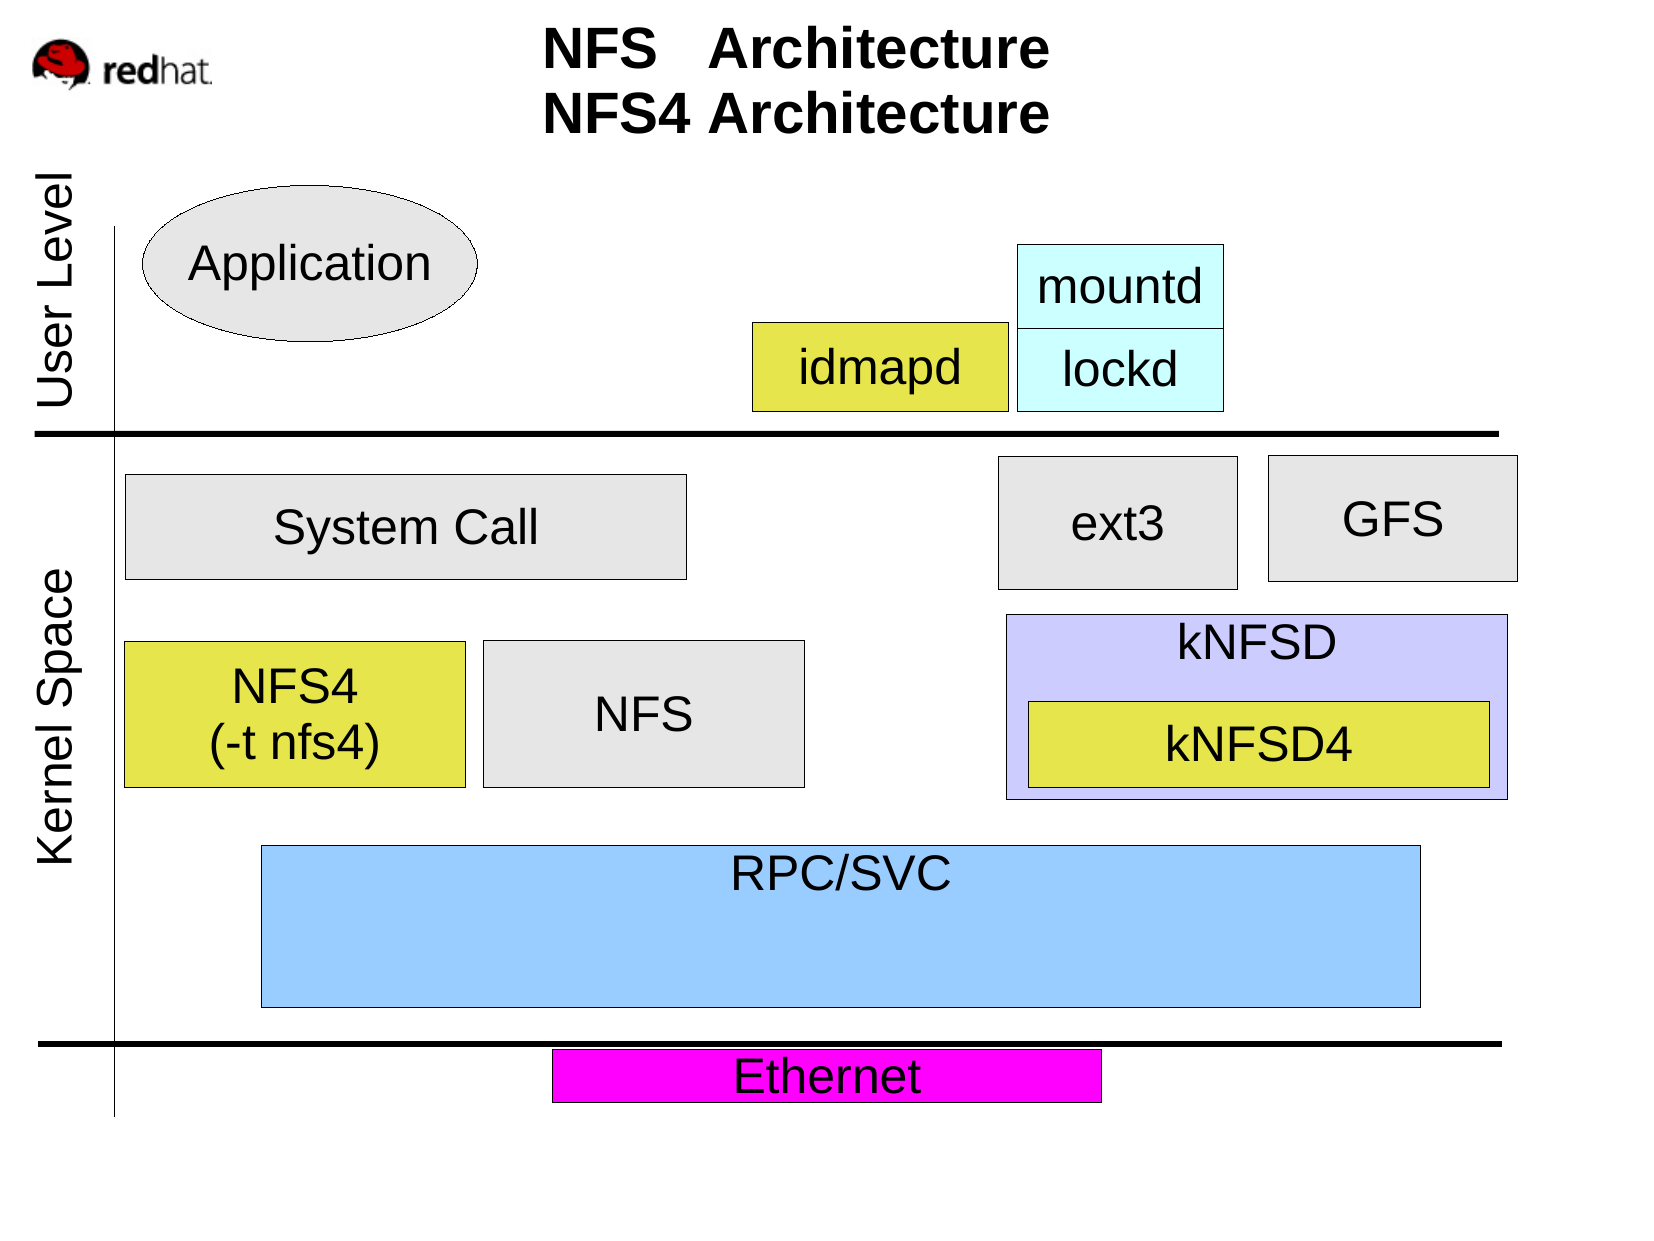

NFS Architecture
NFS4 Architecture
User Level
Kernel Space
Application
mountd
idmapd
lockd
GFS
ext3
ext3
ext3
System Call
kNFSD
NFS
NFS4
(-t nfs4)
kNFSD4
RPC/SVC
Ethernet